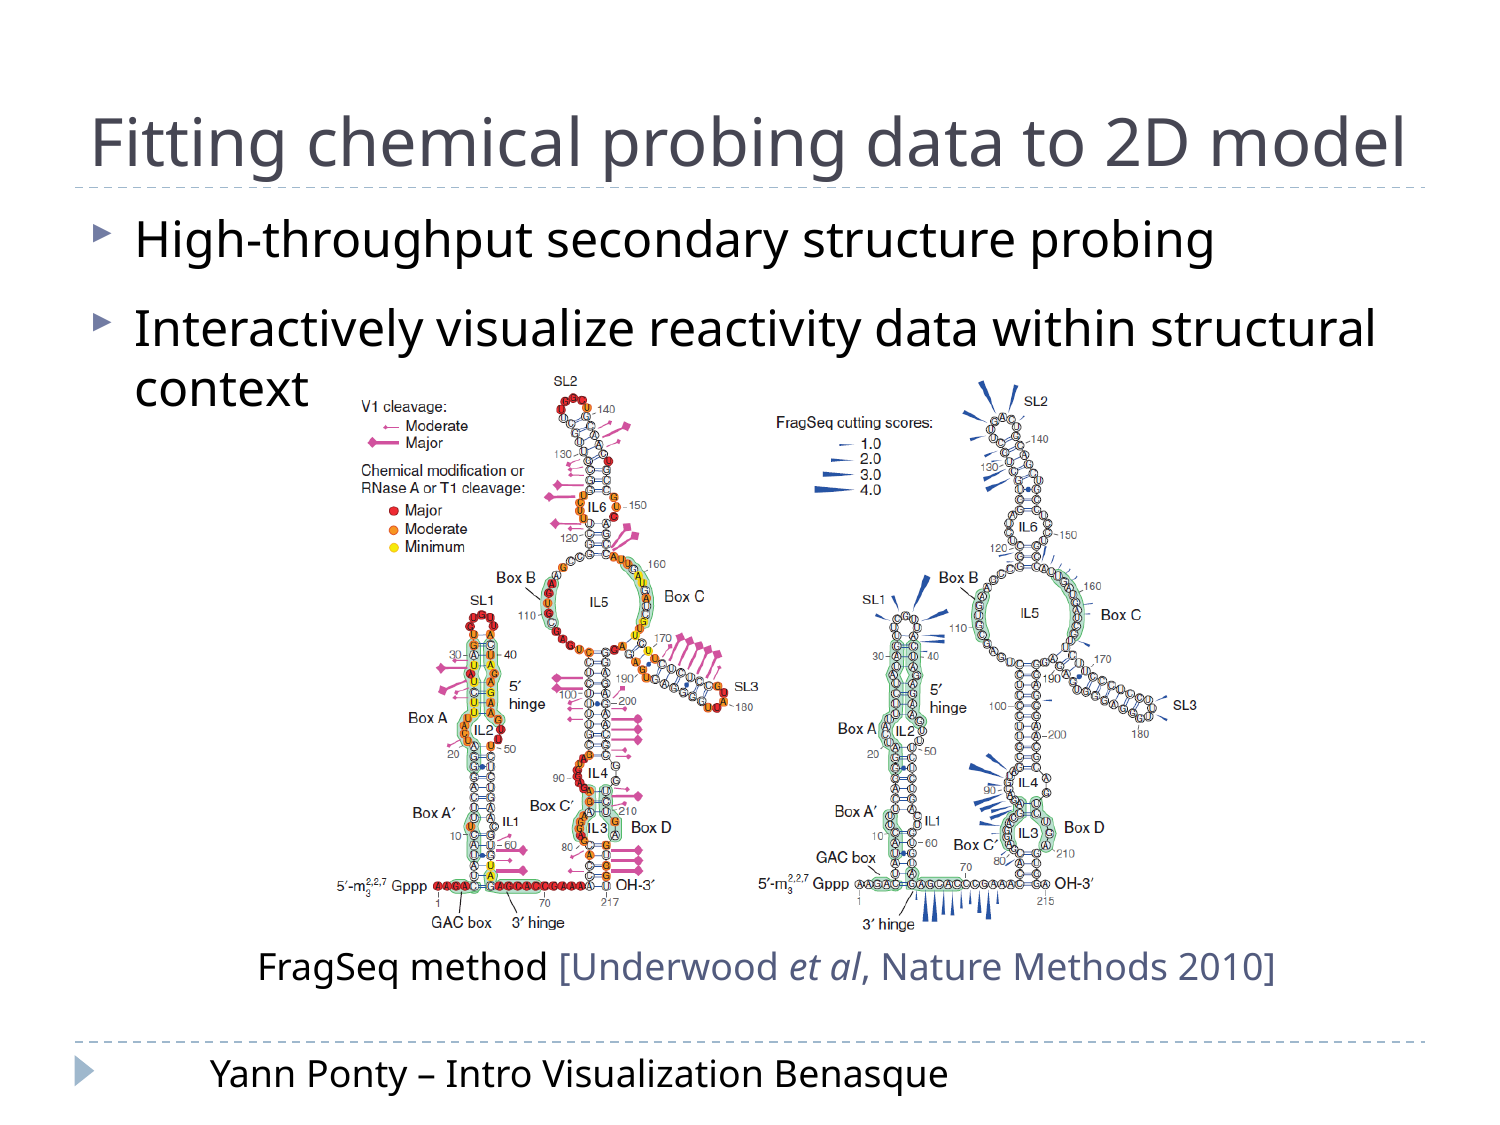

# Fitting chemical probing data to 2D model
High-throughput secondary structure probing
Interactively visualize reactivity data within structural context
FragSeq method [Underwood et al, Nature Methods 2010]
Benasque RNA